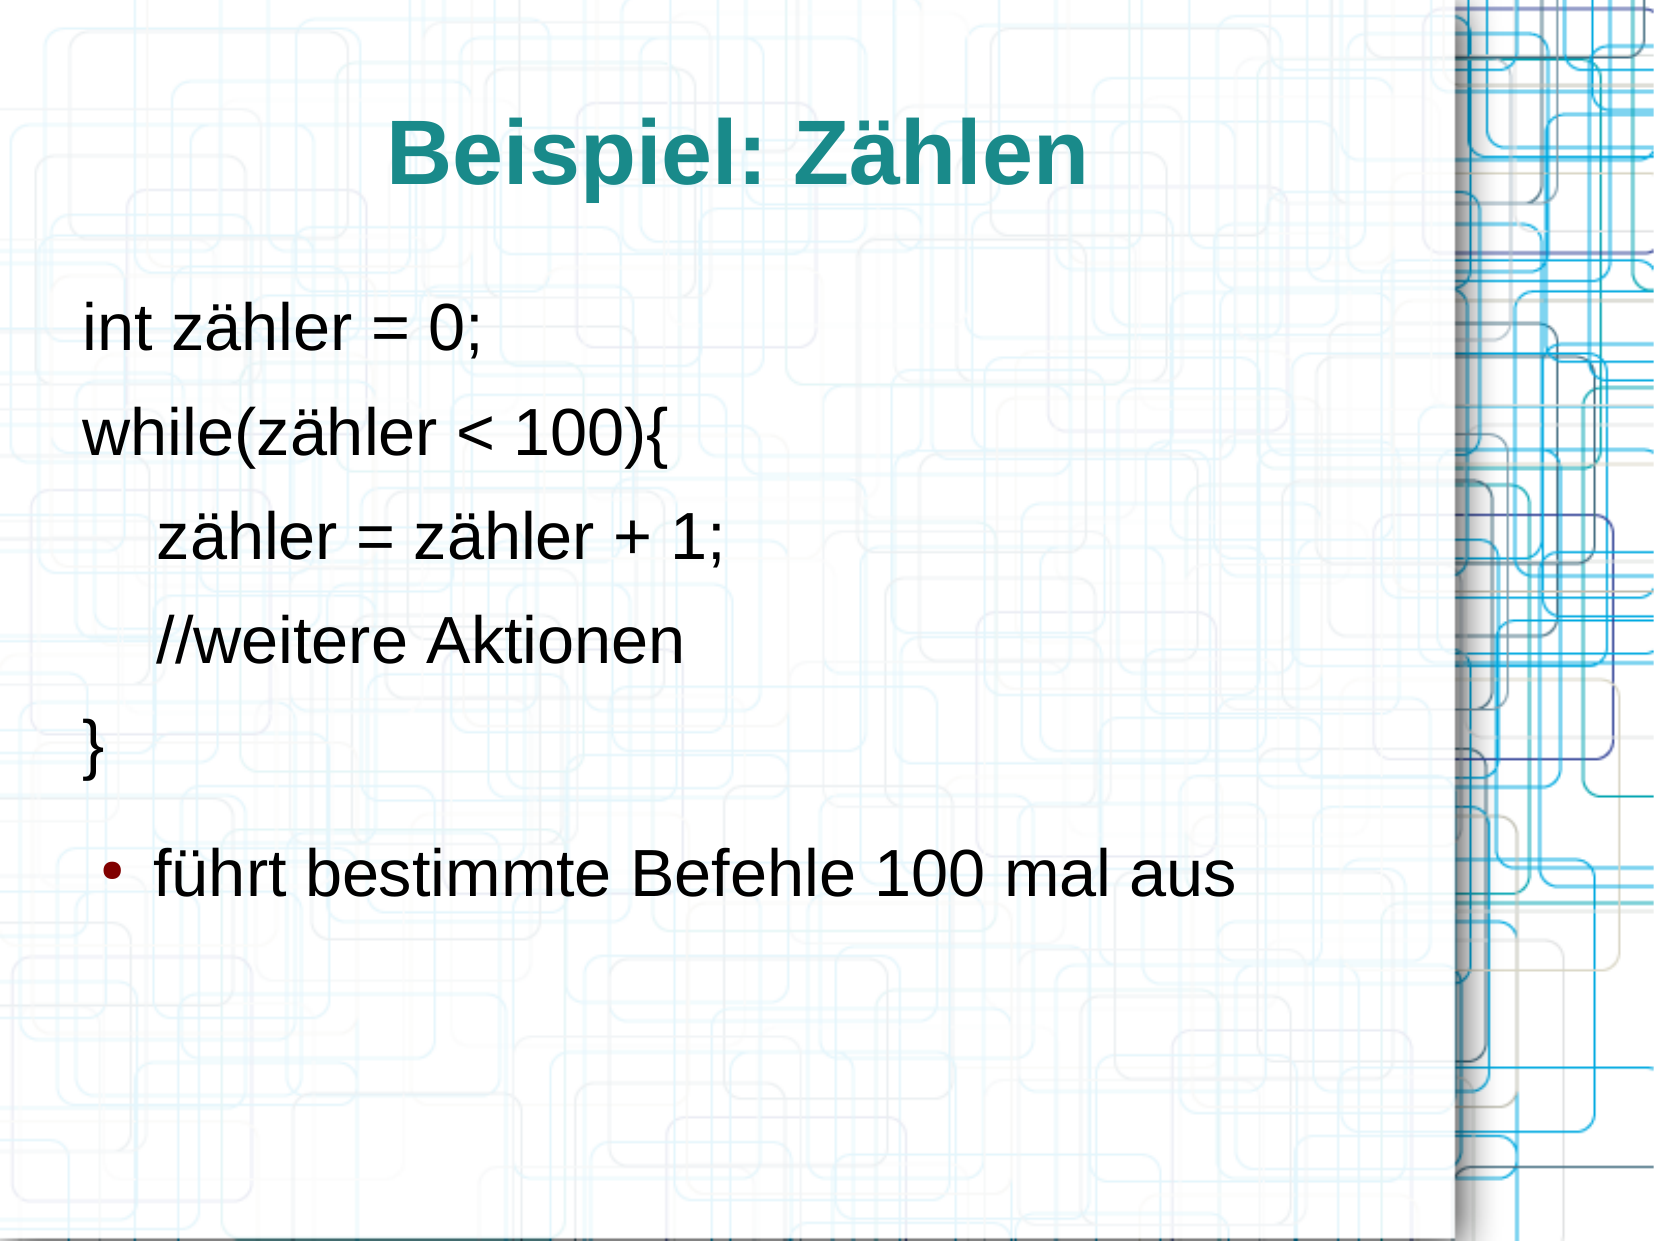

# Beispiel: Zählen
int zähler = 0;
while(zähler < 100){
 zähler = zähler + 1;
 //weitere Aktionen
}
führt bestimmte Befehle 100 mal aus